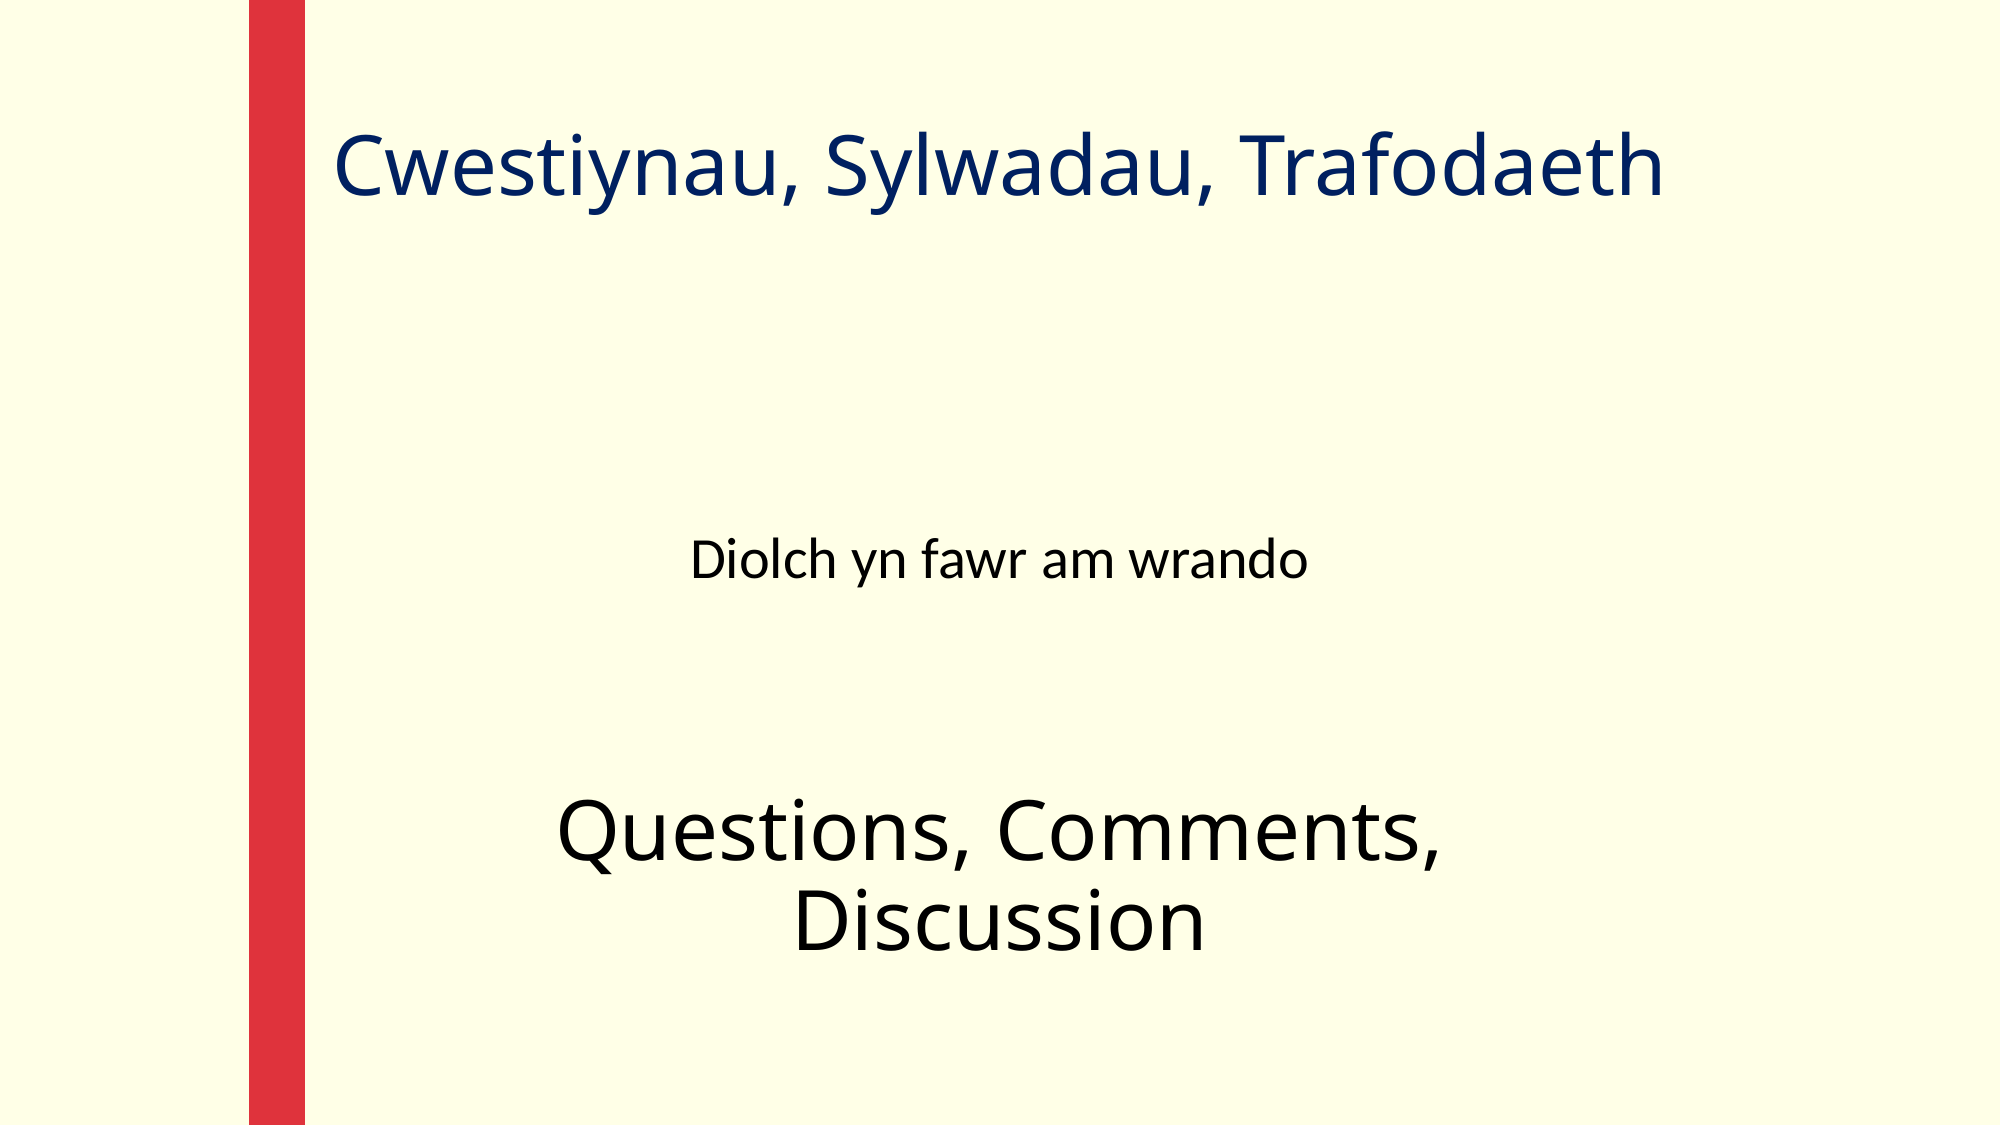

Cwestiynau, Sylwadau, Trafodaeth
# Diolch yn fawr am wrando
Questions, Comments, Discussion